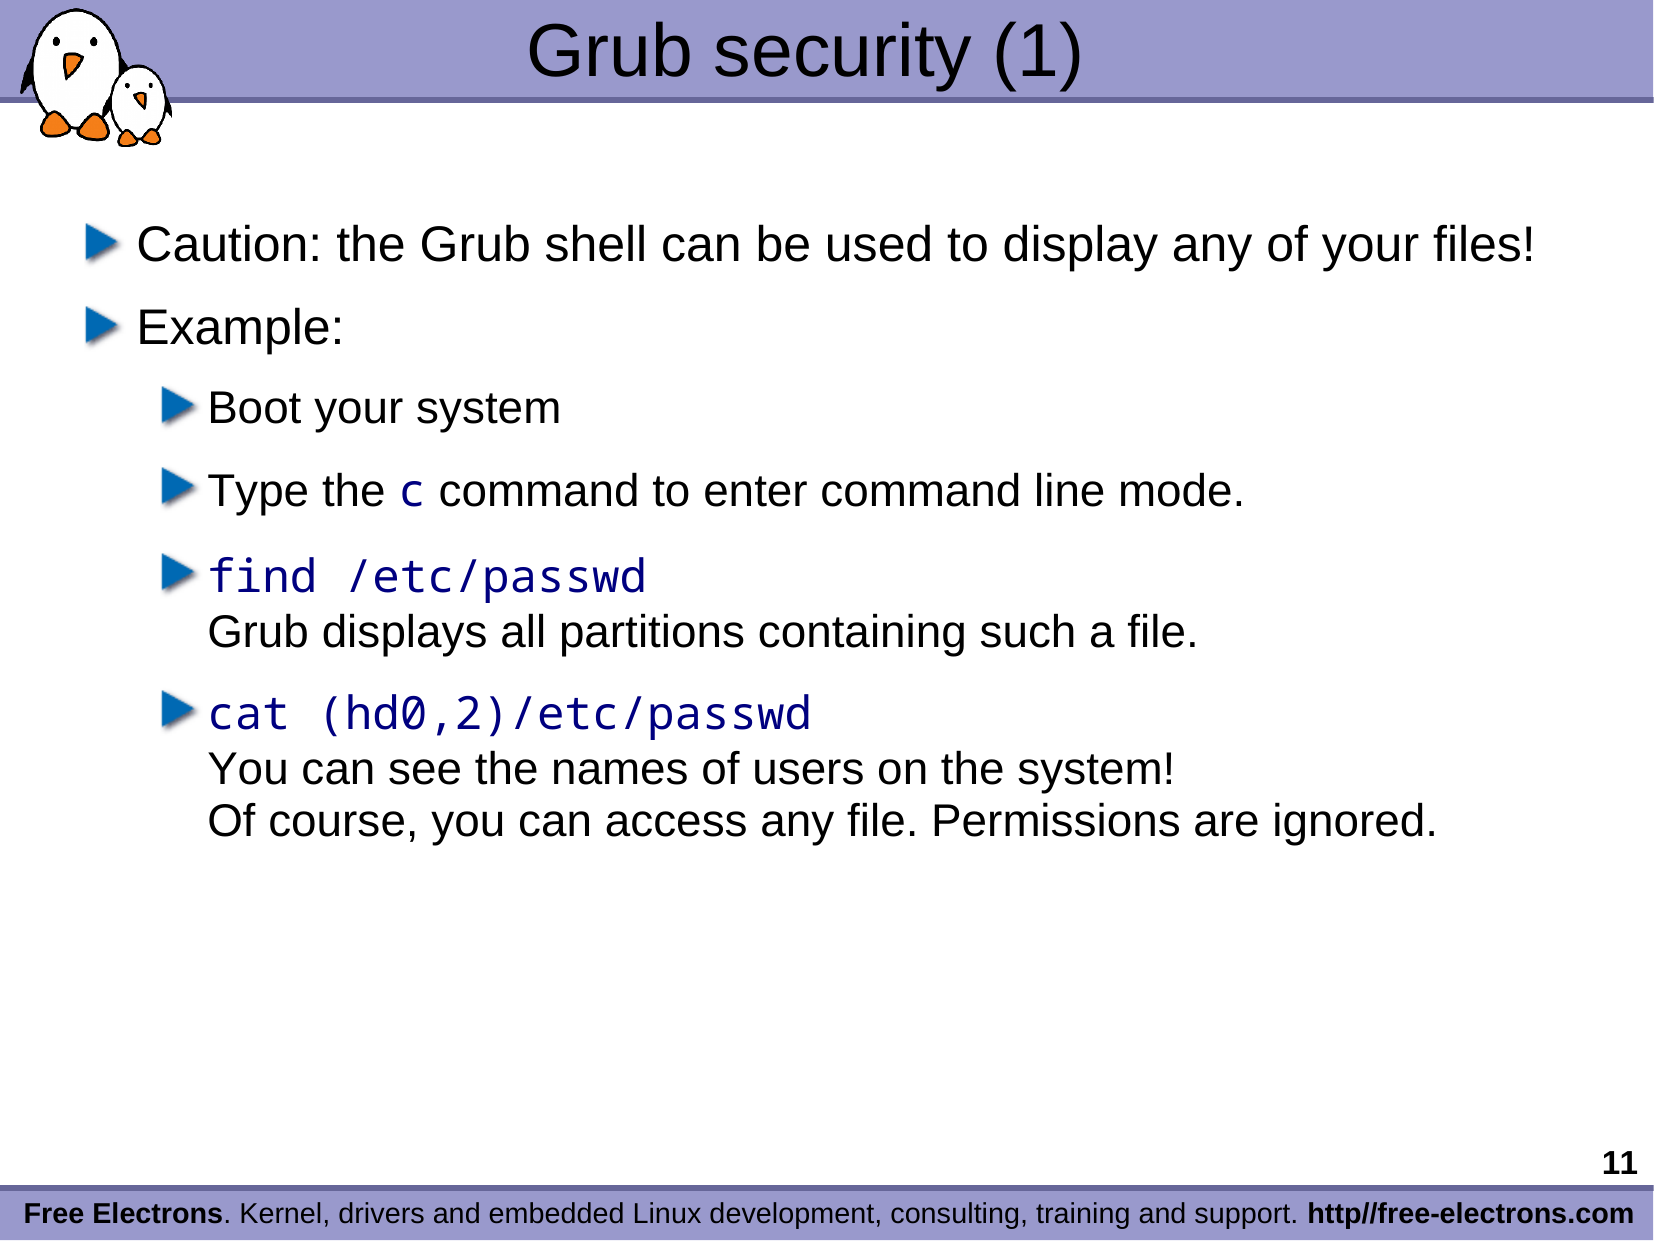

# Grub security (1)
Caution: the Grub shell can be used to display any of your files!
Example:
Boot your system
Type the c command to enter command line mode.
find /etc/passwd
Grub displays all partitions containing such a file.
cat (hd0,2)/etc/passwd
You can see the names of users on the system!
Of course, you can access any file. Permissions are ignored.